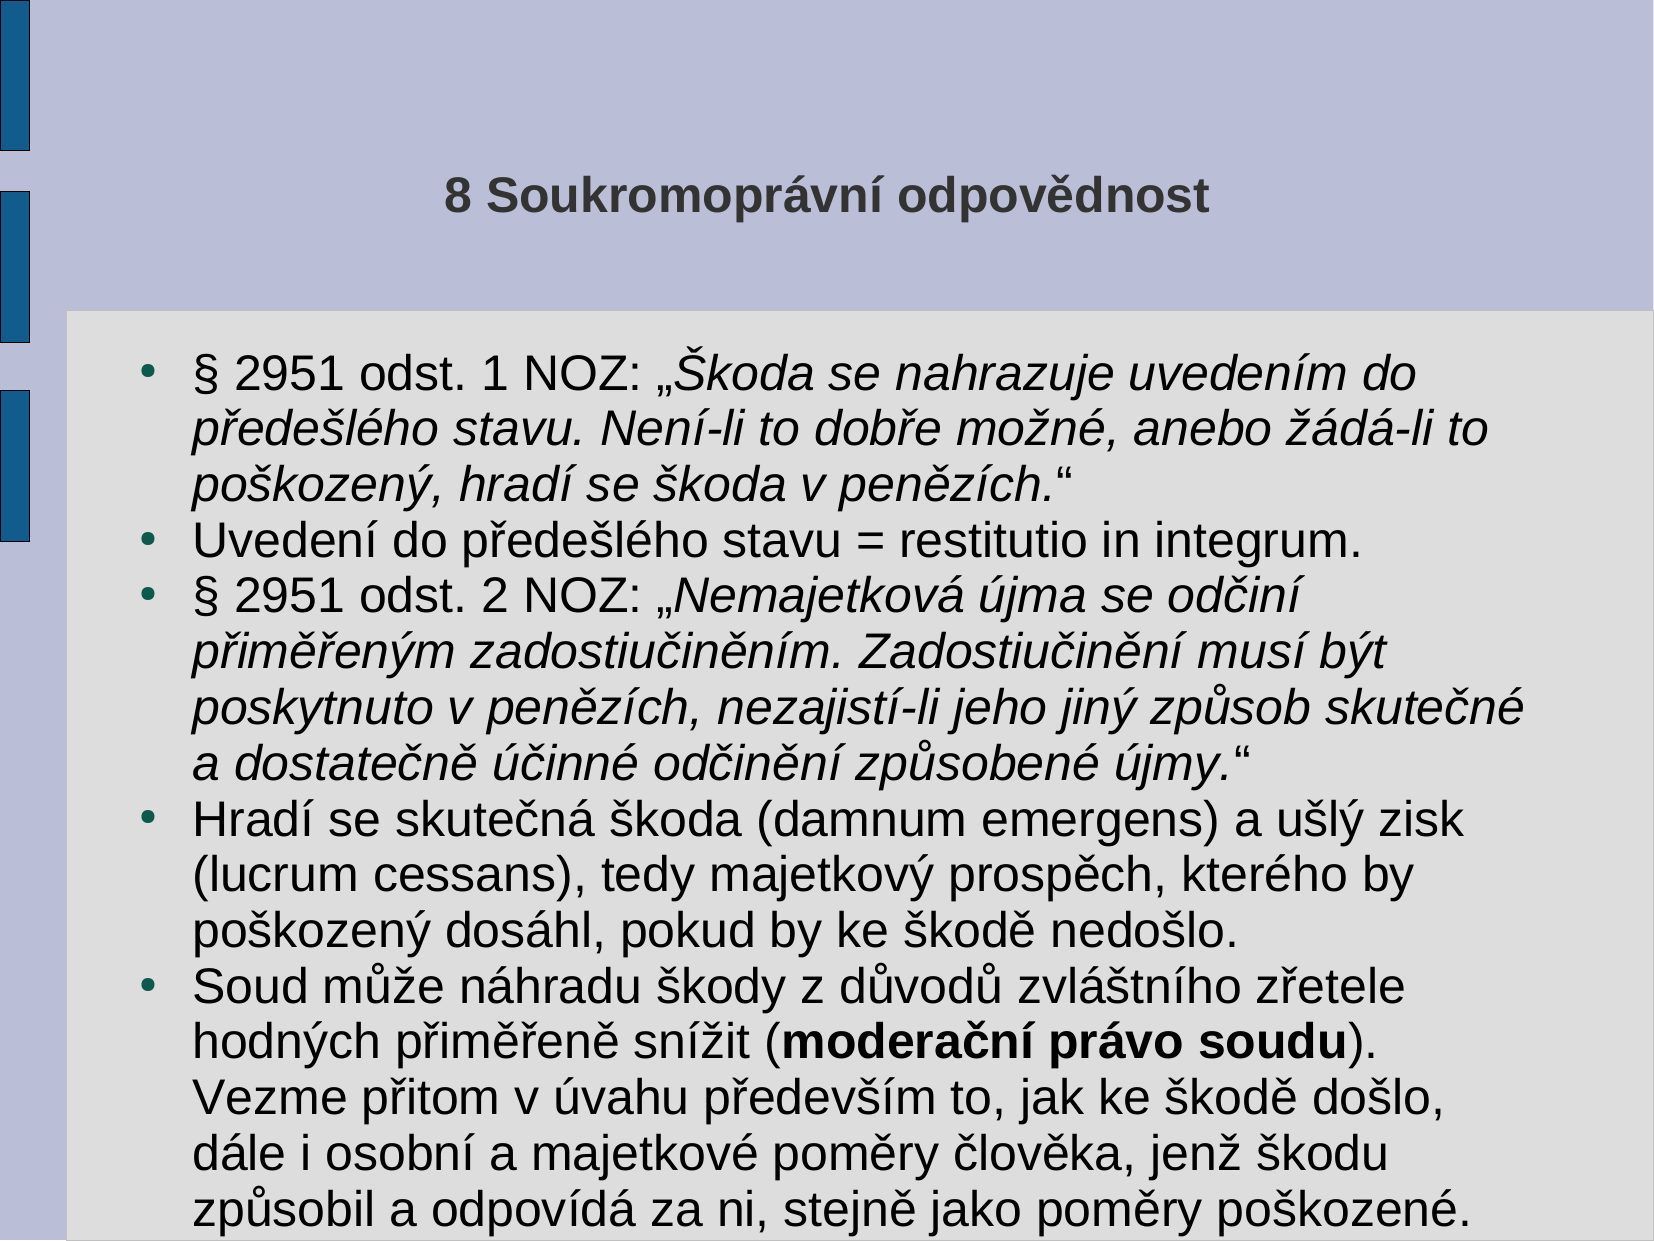

# 8 Soukromoprávní odpovědnost
§ 2951 odst. 1 NOZ: „Škoda se nahrazuje uvedením do předešlého stavu. Není-li to dobře možné, anebo žádá-li to poškozený, hradí se škoda v penězích.“
Uvedení do předešlého stavu = restitutio in integrum.
§ 2951 odst. 2 NOZ: „Nemajetková újma se odčiní přiměřeným zadostiučiněním. Zadostiučinění musí být poskytnuto v penězích, nezajistí-li jeho jiný způsob skutečné a dostatečně účinné odčinění způsobené újmy.“
Hradí se skutečná škoda (damnum emergens) a ušlý zisk (lucrum cessans), tedy majetkový prospěch, kterého by poškozený dosáhl, pokud by ke škodě nedošlo.
Soud může náhradu škody z důvodů zvláštního zřetele hodných přiměřeně snížit (moderační právo soudu). Vezme přitom v úvahu především to, jak ke škodě došlo, dále i osobní a majetkové poměry člověka, jenž škodu způsobil a odpovídá za ni, stejně jako poměry poškozené.